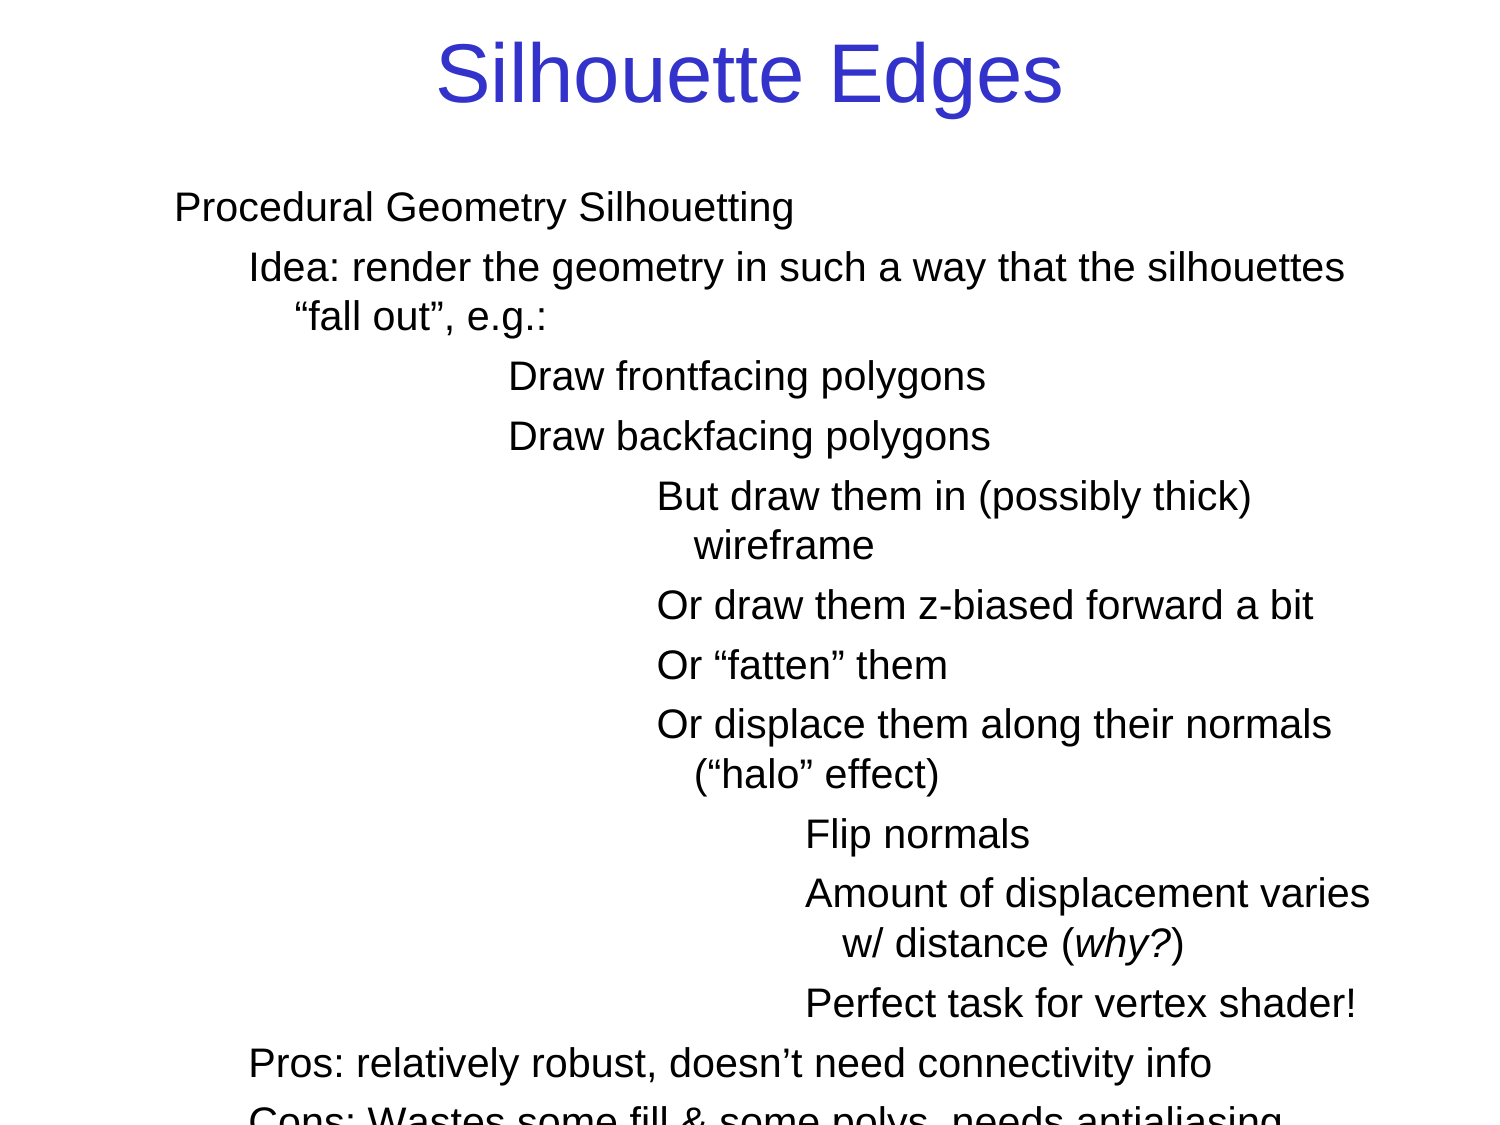

# Silhouette Edges
Procedural Geometry Silhouetting
Idea: render the geometry in such a way that the silhouettes “fall out”, e.g.:
Draw frontfacing polygons
Draw backfacing polygons
But draw them in (possibly thick) wireframe
Or draw them z-biased forward a bit
Or “fatten” them
Or displace them along their normals (“halo” effect)
Flip normals
Amount of displacement varies w/ distance (why?)
Perfect task for vertex shader!
Pros: relatively robust, doesn’t need connectivity info
Cons: Wastes some fill & some polys, needs antialiasing